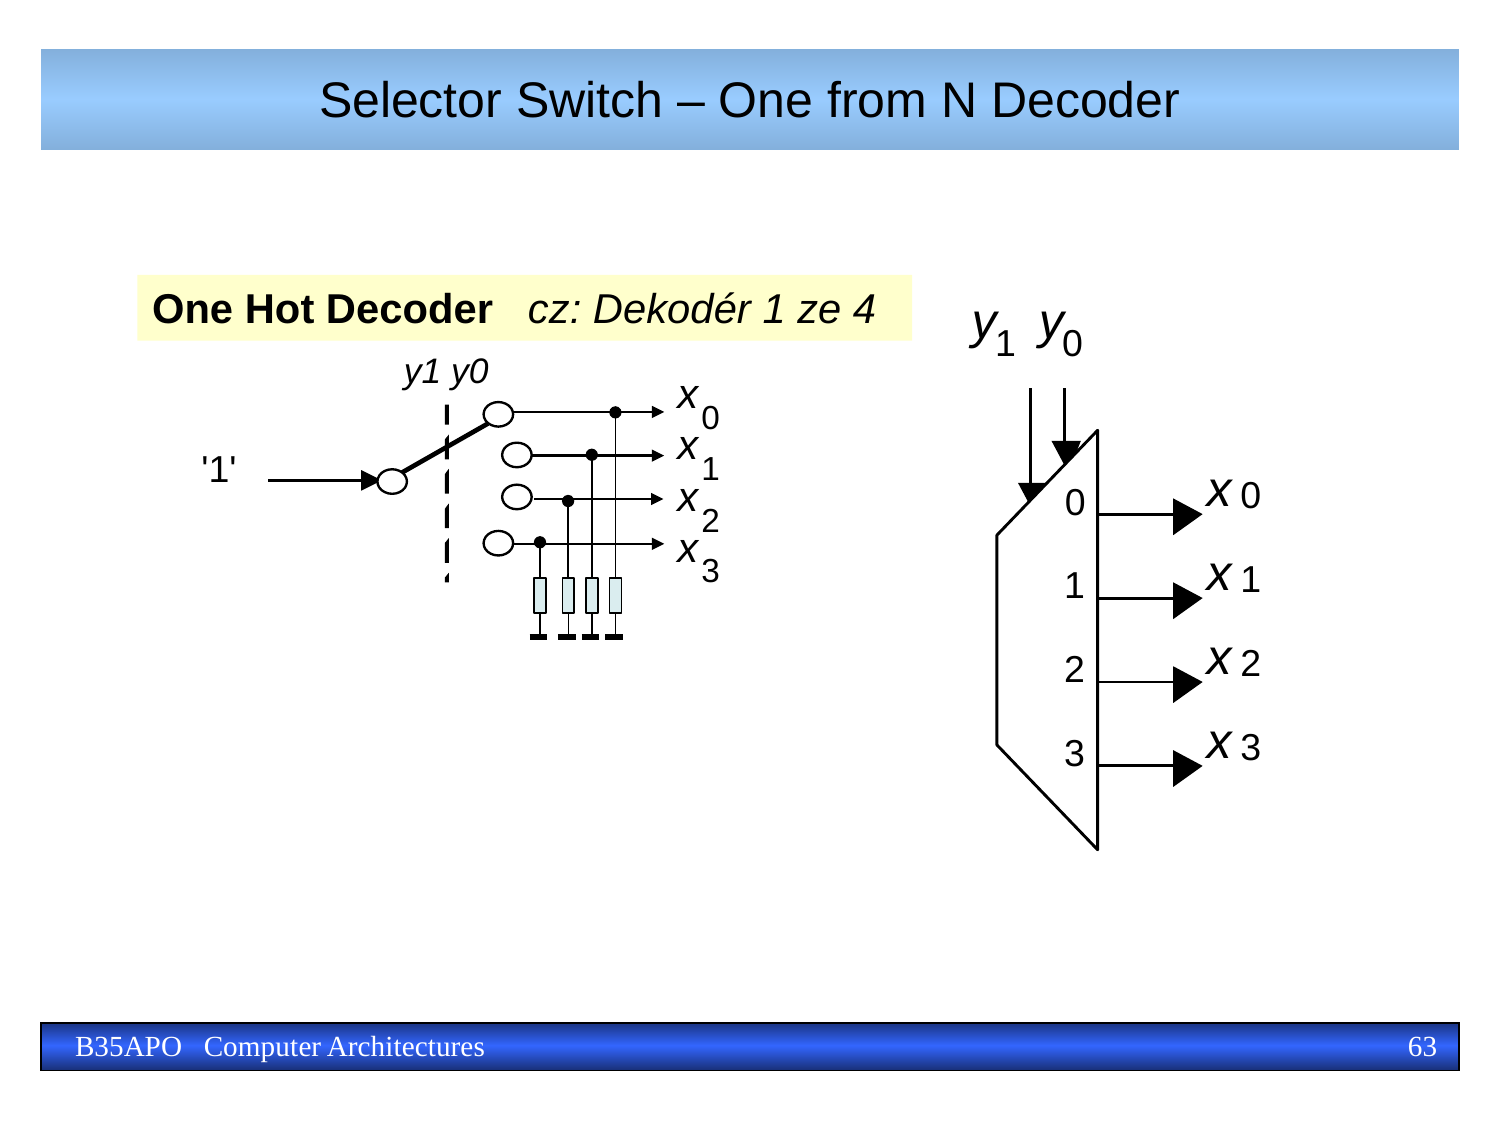

# Selector Switch – One from N Decoder
y
y
1
0
 0
 1
 2
 3
x
0
x
1
x
2
x
3
One Hot Decoder cz: Dekodér 1 ze 4
 y1 y0
x
0
x
1
x
2
x
3
'1'
B35APO Computer Architectures
63